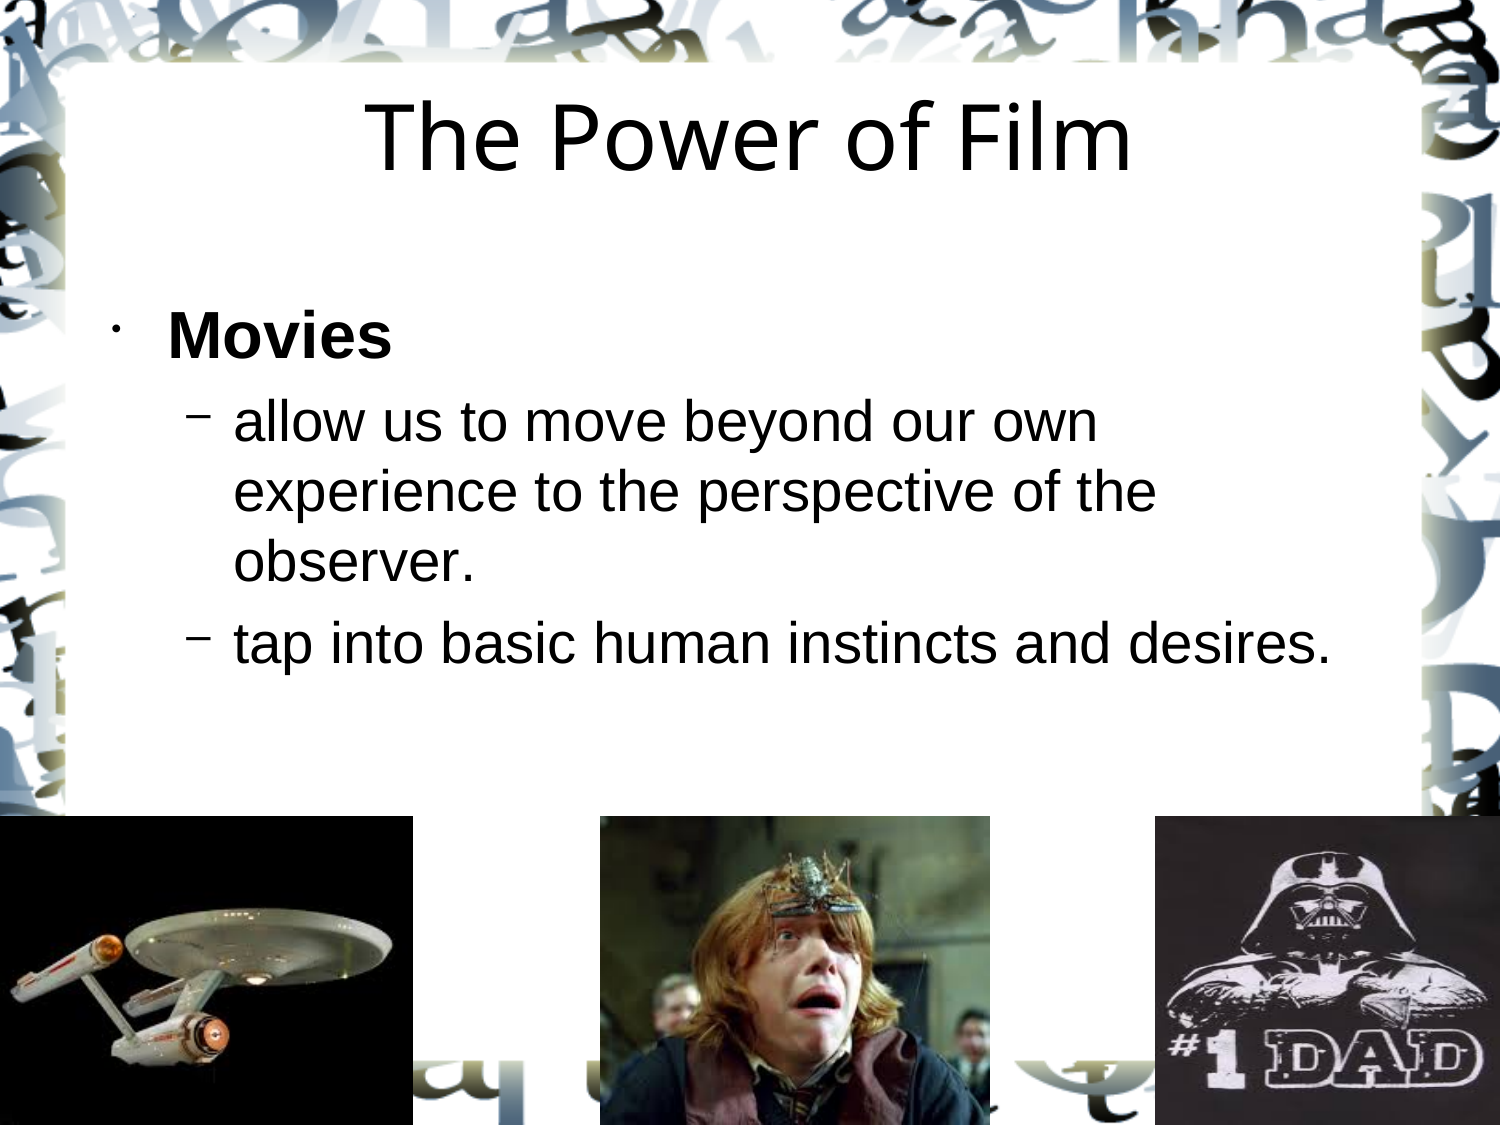

# The Power of Film
Movies
allow us to move beyond our own experience to the perspective of the observer.
tap into basic human instincts and desires.